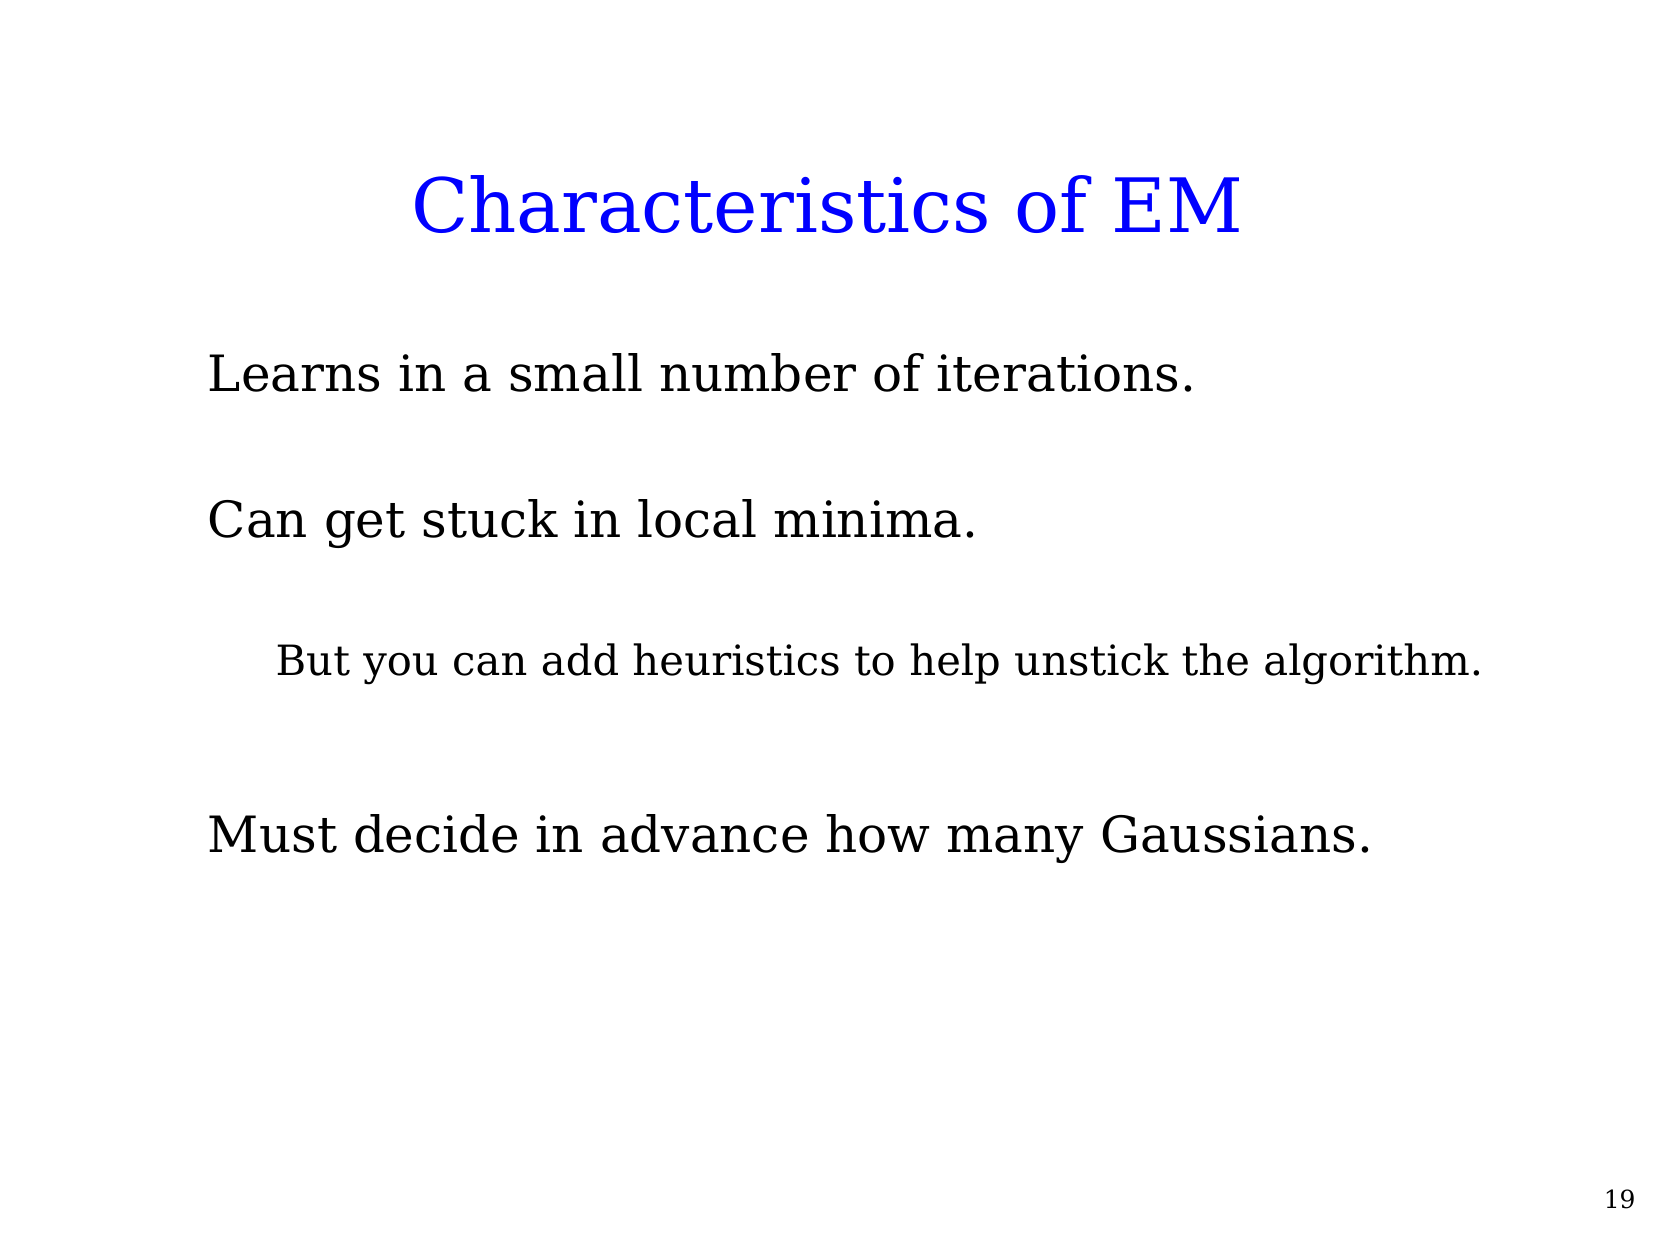

# Characteristics of EM
 Learns in a small number of iterations.
 Can get stuck in local minima.
 But you can add heuristics to help unstick the algorithm.
 Must decide in advance how many Gaussians.